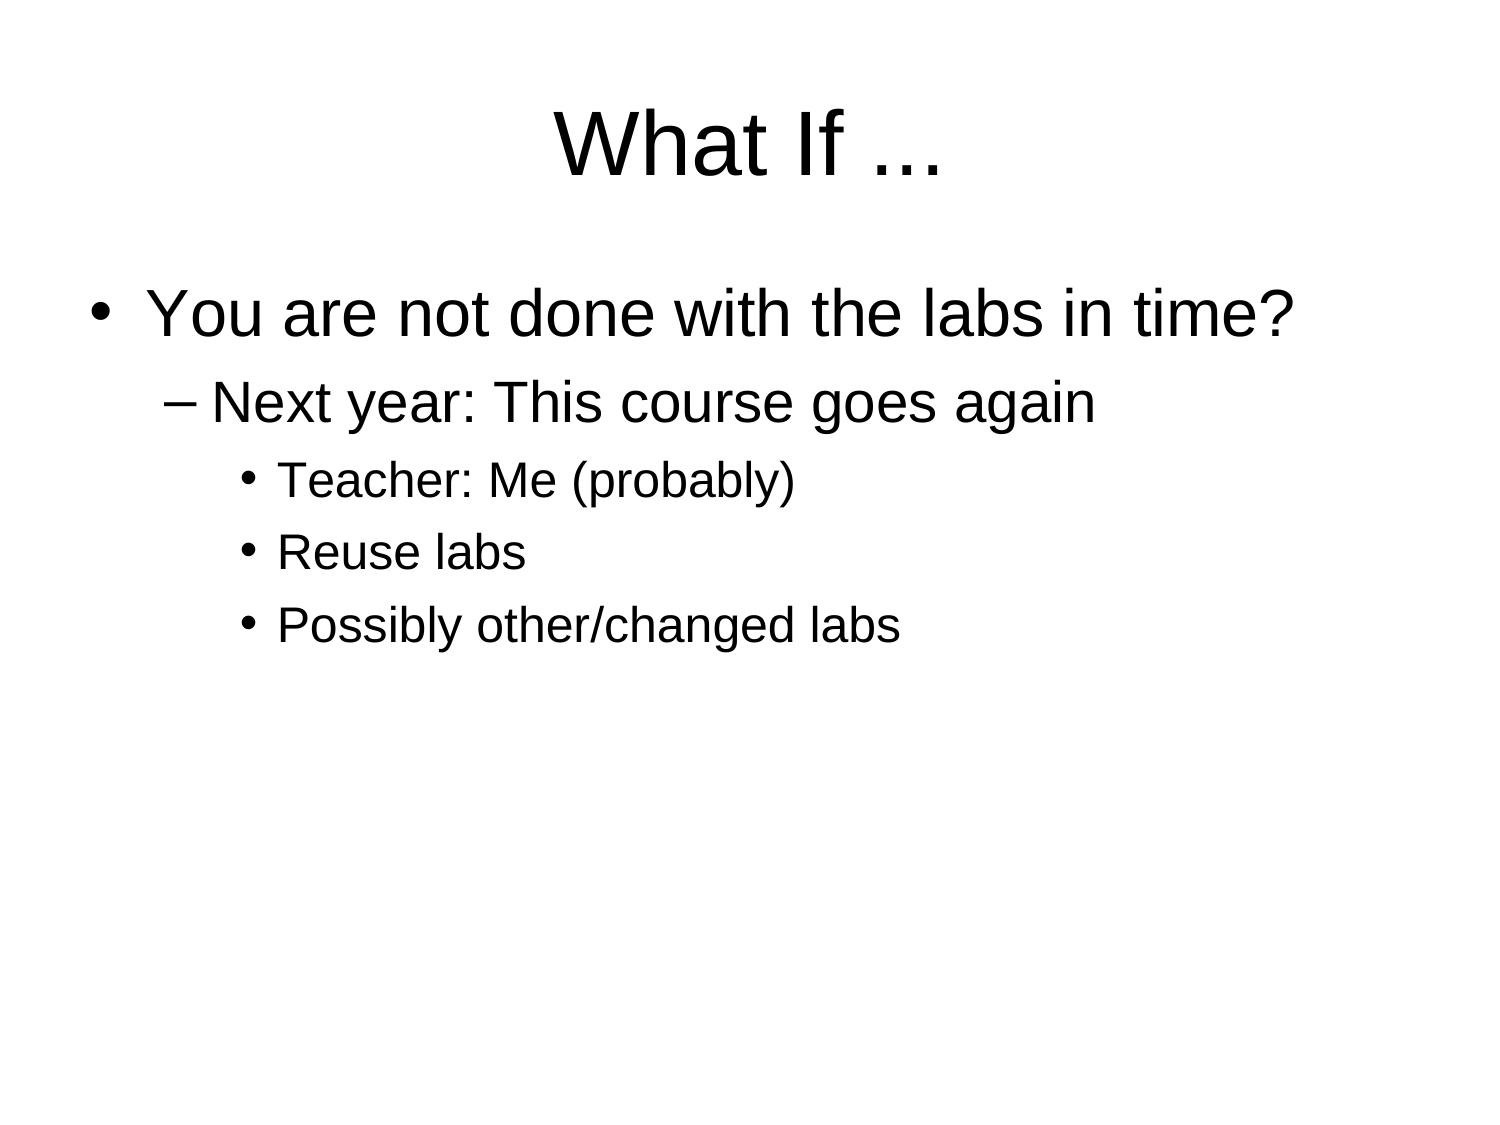

# What If ...
You are not done with the labs in time?
Next year: This course goes again
Teacher: Me (probably)
Reuse labs
Possibly other/changed labs